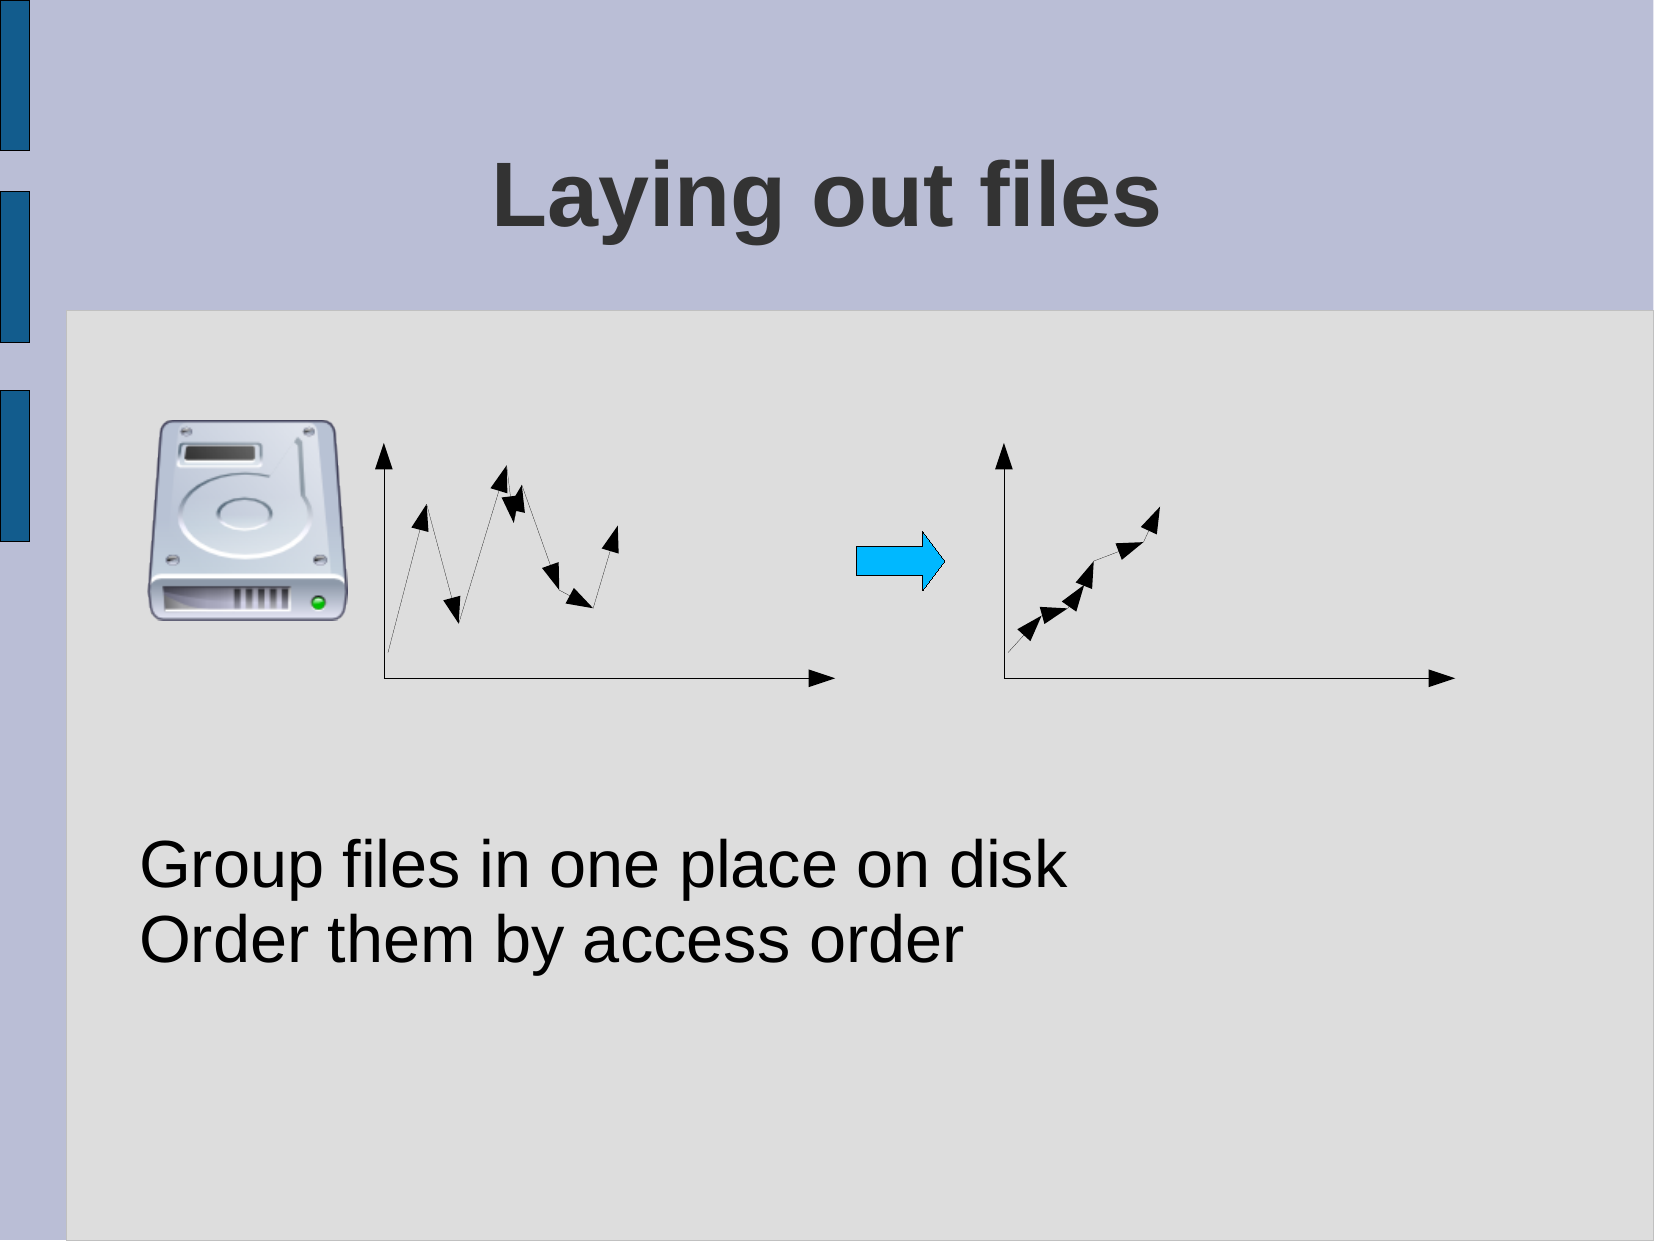

# Laying out files
Group files in one place on disk
Order them by access order